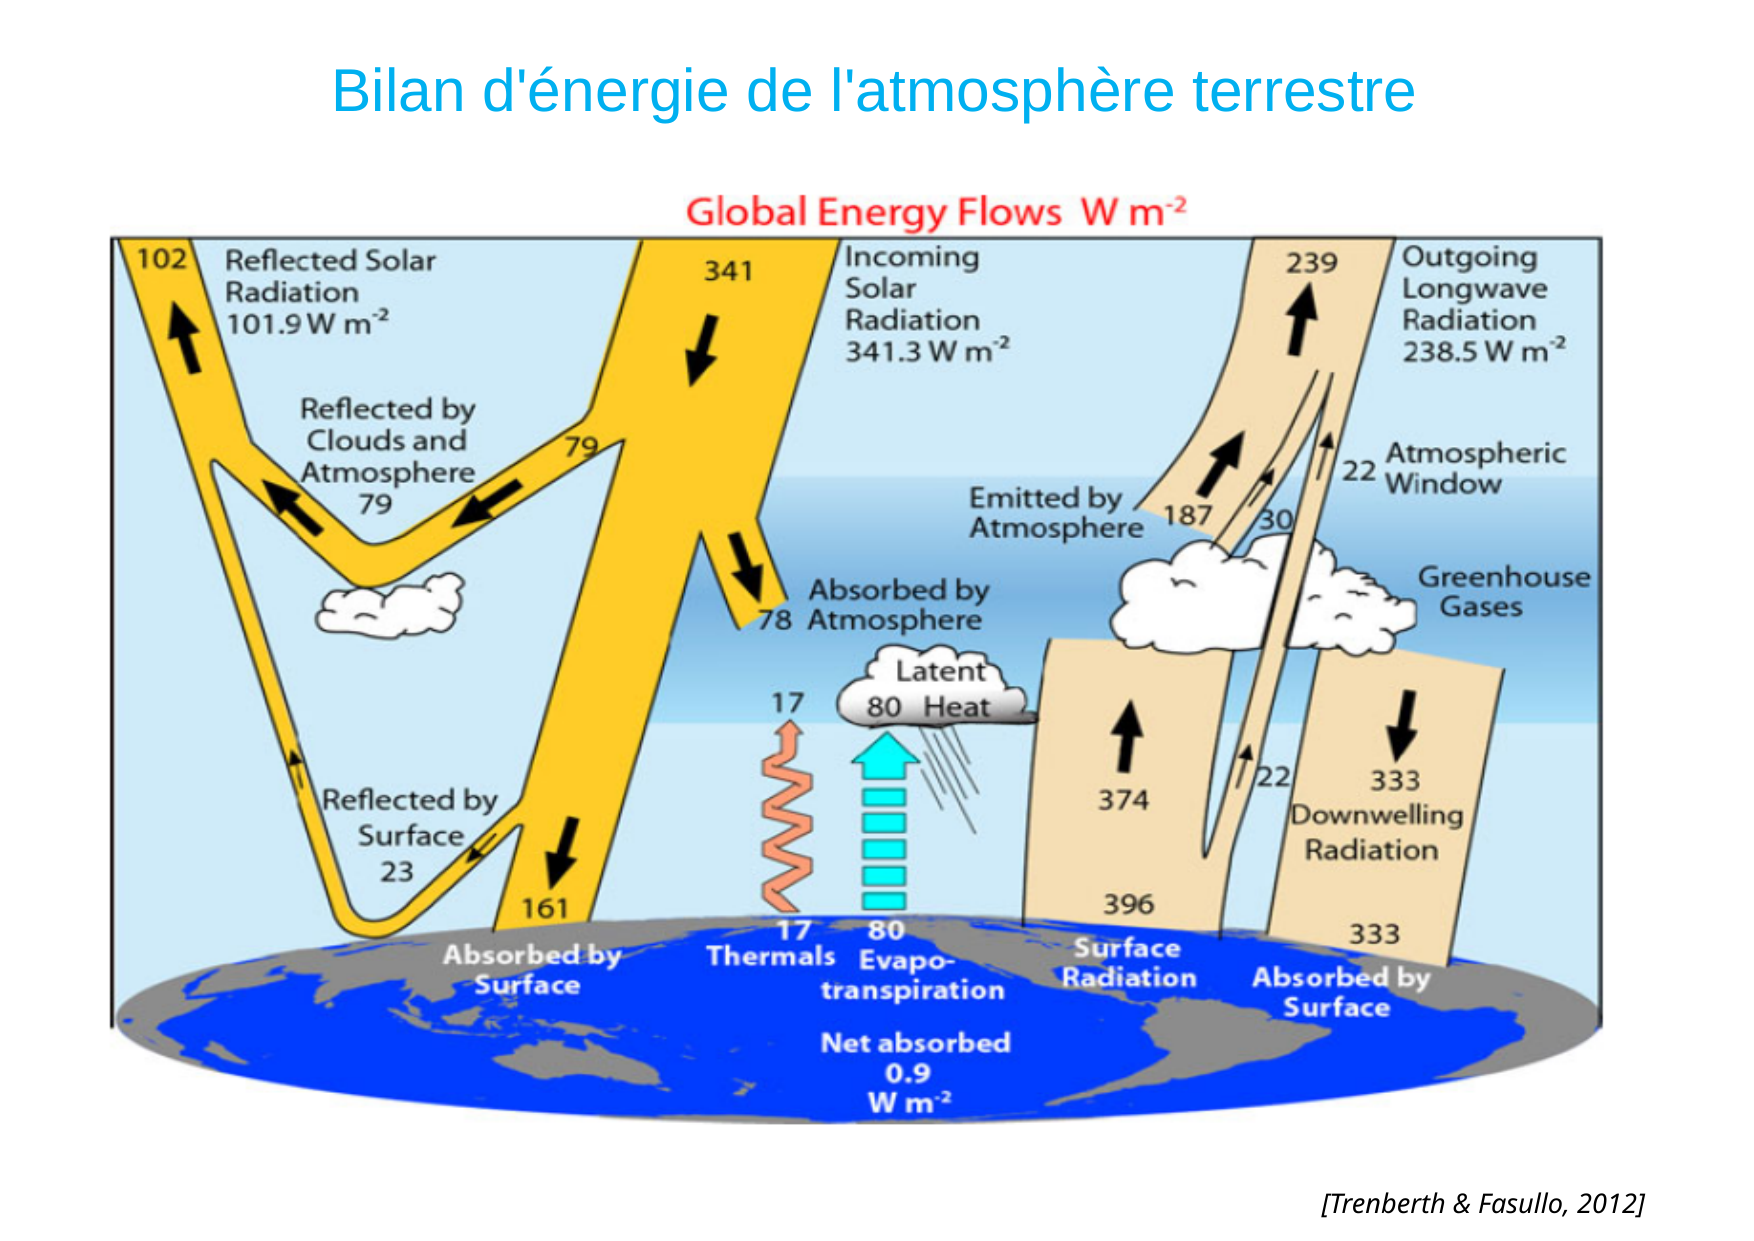

Bilan d'énergie de l'atmosphère terrestre
 [Trenberth & Fasullo, 2012]